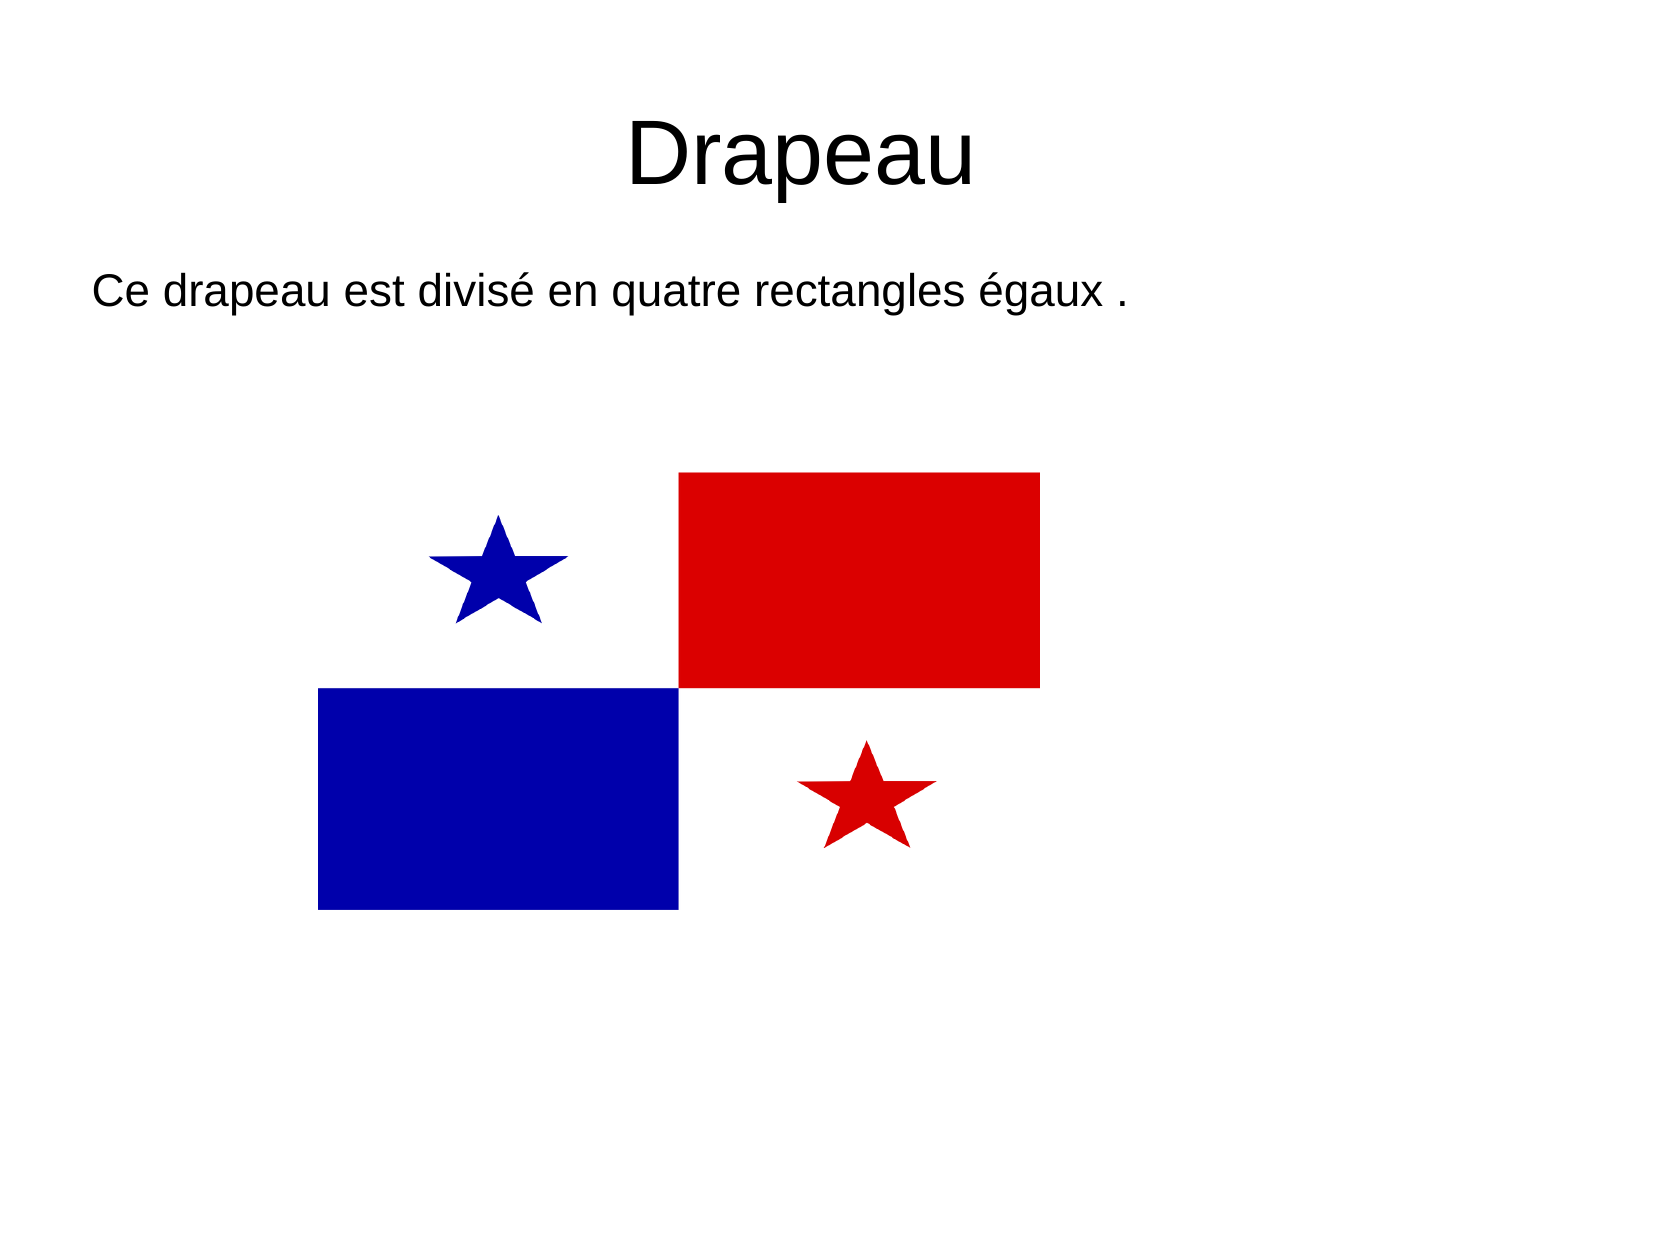

# Drapeau
Ce drapeau est divisé en quatre rectangles égaux .